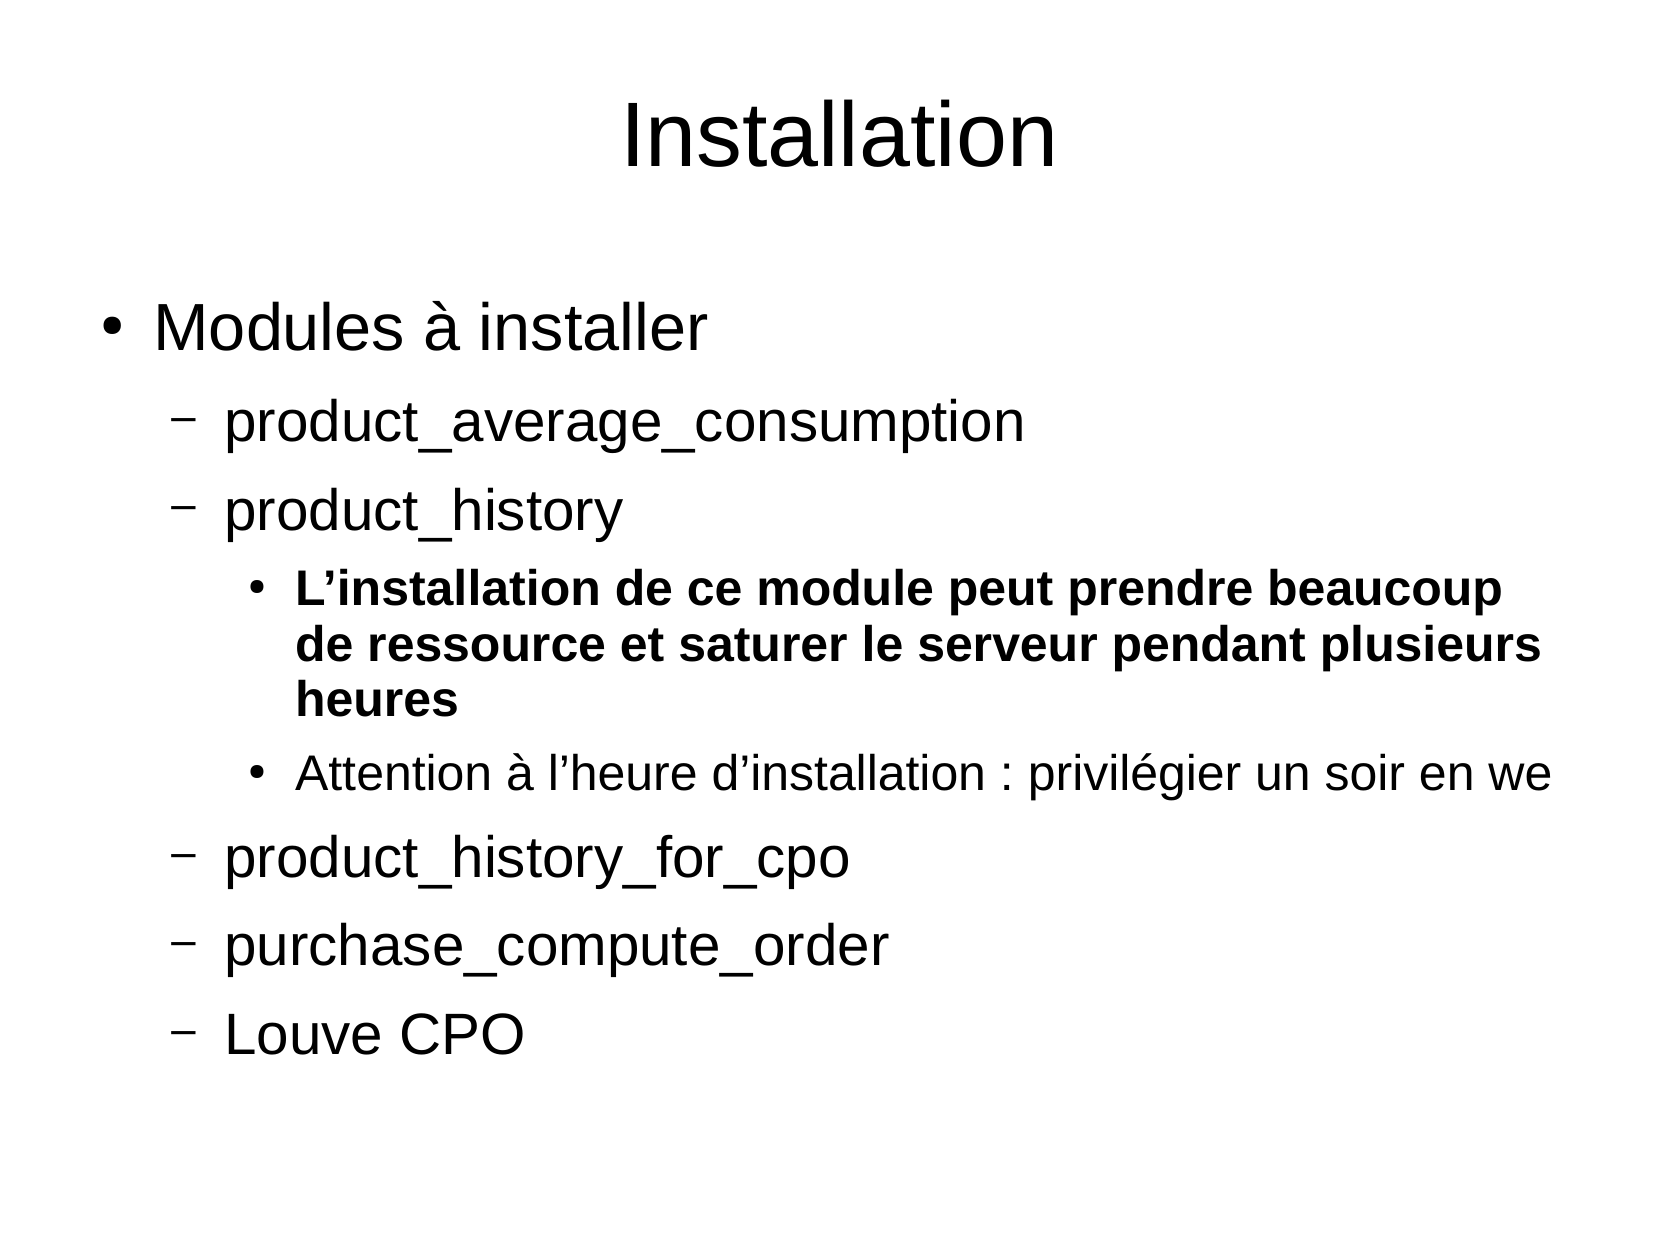

# Installation
Modules à installer
product_average_consumption
product_history
L’installation de ce module peut prendre beaucoup de ressource et saturer le serveur pendant plusieurs heures
Attention à l’heure d’installation : privilégier un soir en we
product_history_for_cpo
purchase_compute_order
Louve CPO